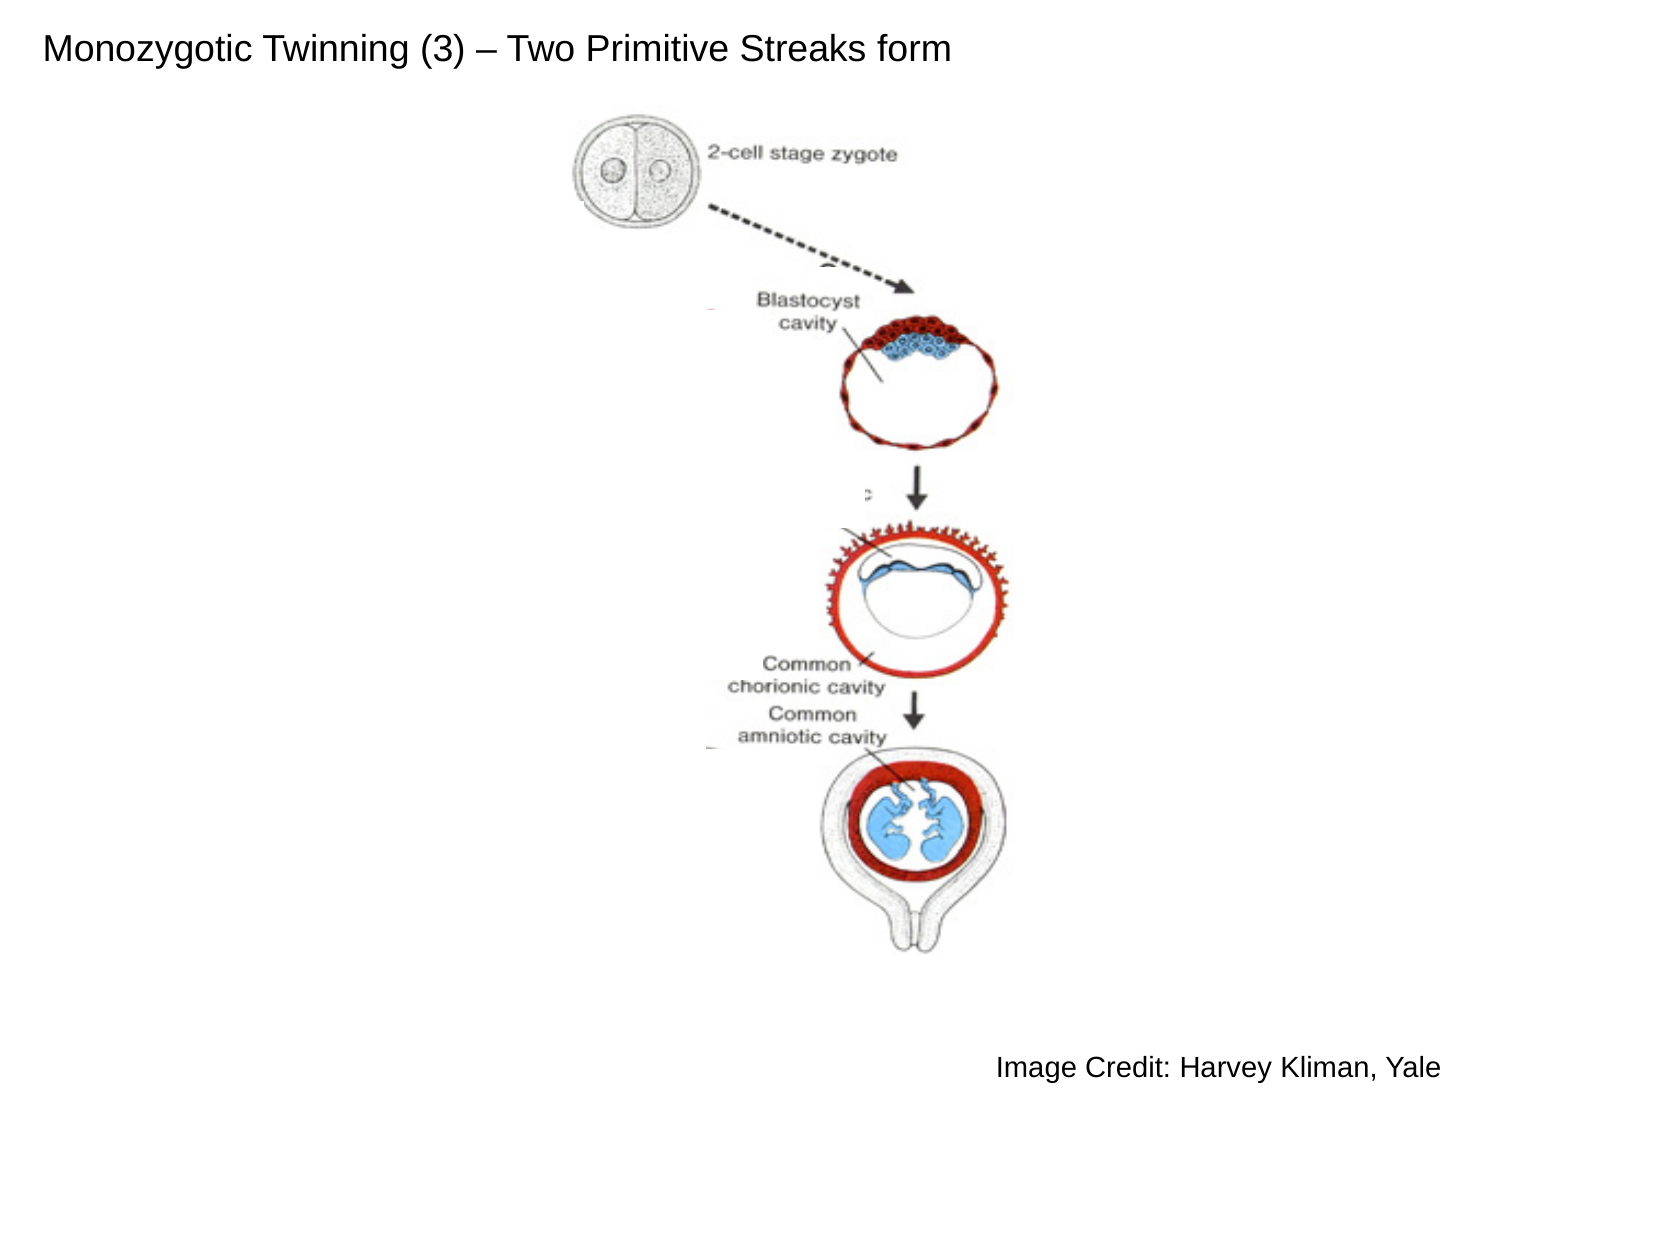

Monozygotic Twinning (3) – Two Primitive Streaks form
Image Credit: Harvey Kliman, Yale